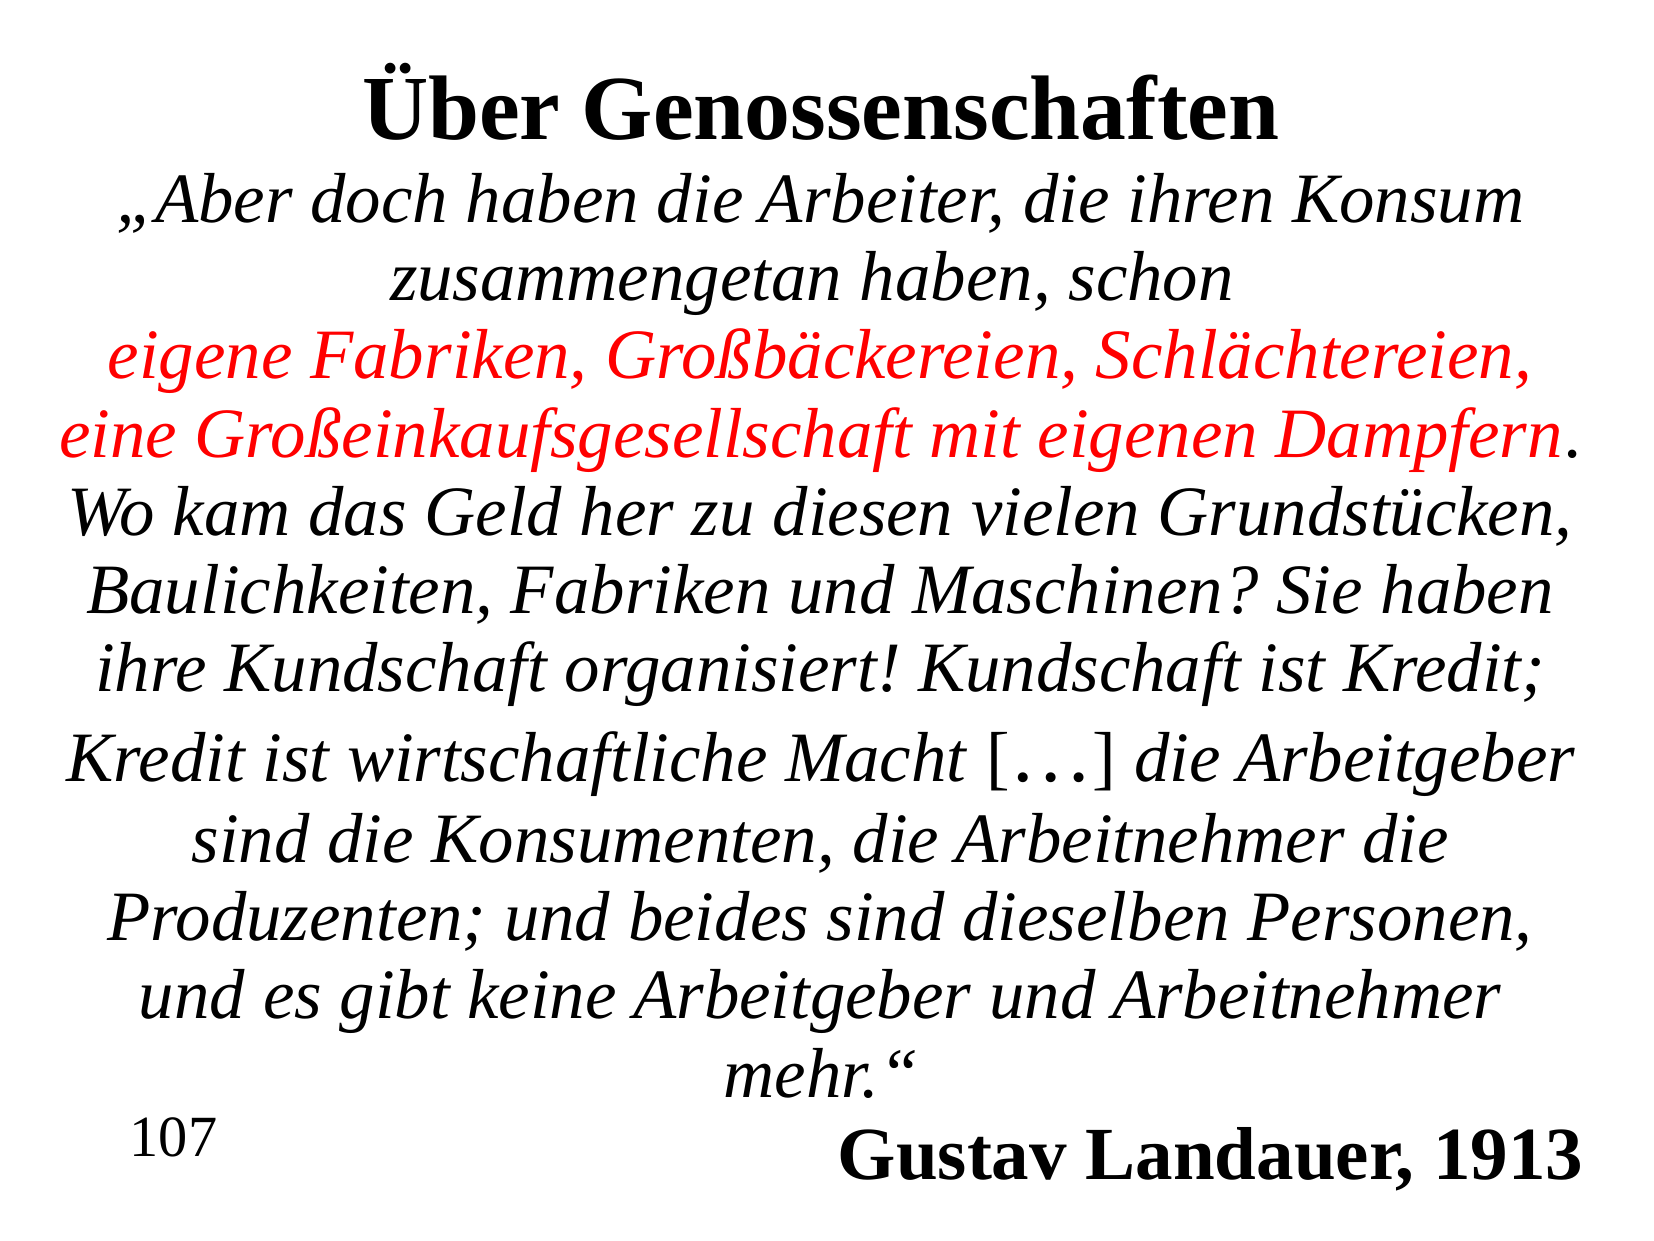

Über Genossenschaften
„Aber doch haben die Arbeiter, die ihren Konsum zusammengetan haben, schon
eigene Fabriken, Großbäckereien, Schlächtereien, eine Großeinkaufsgesellschaft mit eigenen Dampfern.
Wo kam das Geld her zu diesen vielen Grundstücken, Baulichkeiten, Fabriken und Maschinen? Sie haben ihre Kundschaft organisiert! Kundschaft ist Kredit; Kredit ist wirtschaftliche Macht […] die Arbeitgeber sind die Konsumenten, die Arbeitnehmer die Produzenten; und beides sind dieselben Personen, und es gibt keine Arbeitgeber und Arbeitnehmer mehr.“
Gustav Landauer, 1913